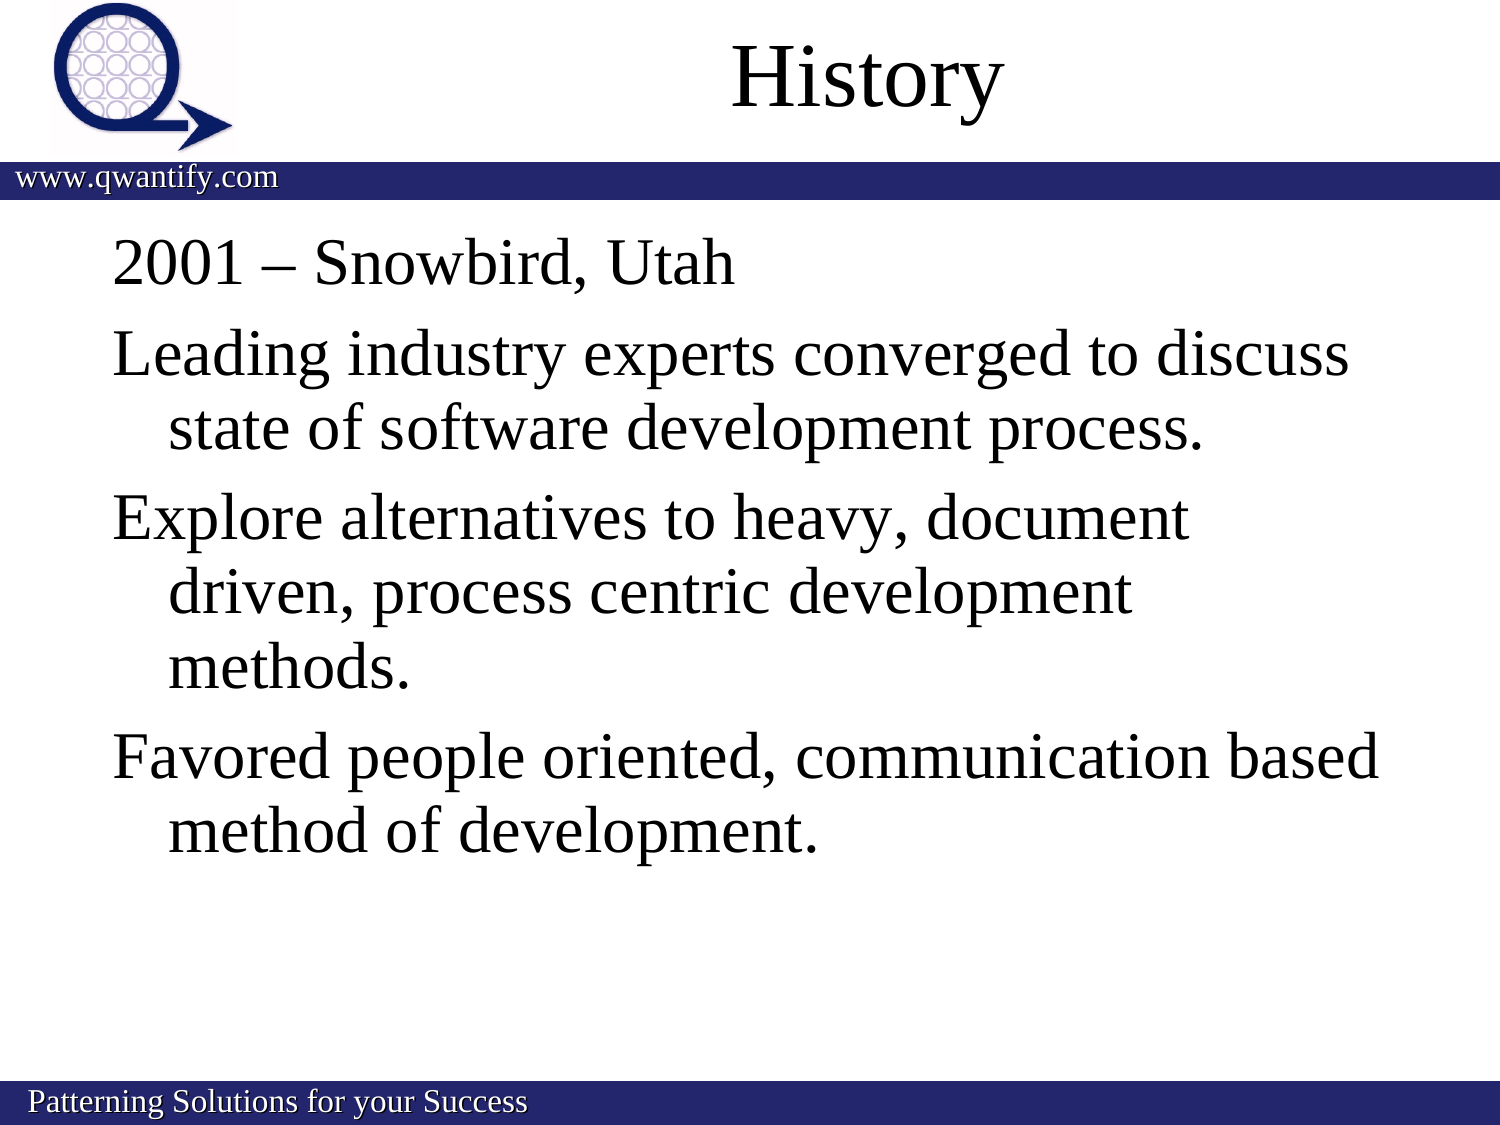

# History
2001 – Snowbird, Utah
Leading industry experts converged to discuss state of software development process.
Explore alternatives to heavy, document driven, process centric development methods.
Favored people oriented, communication based method of development.